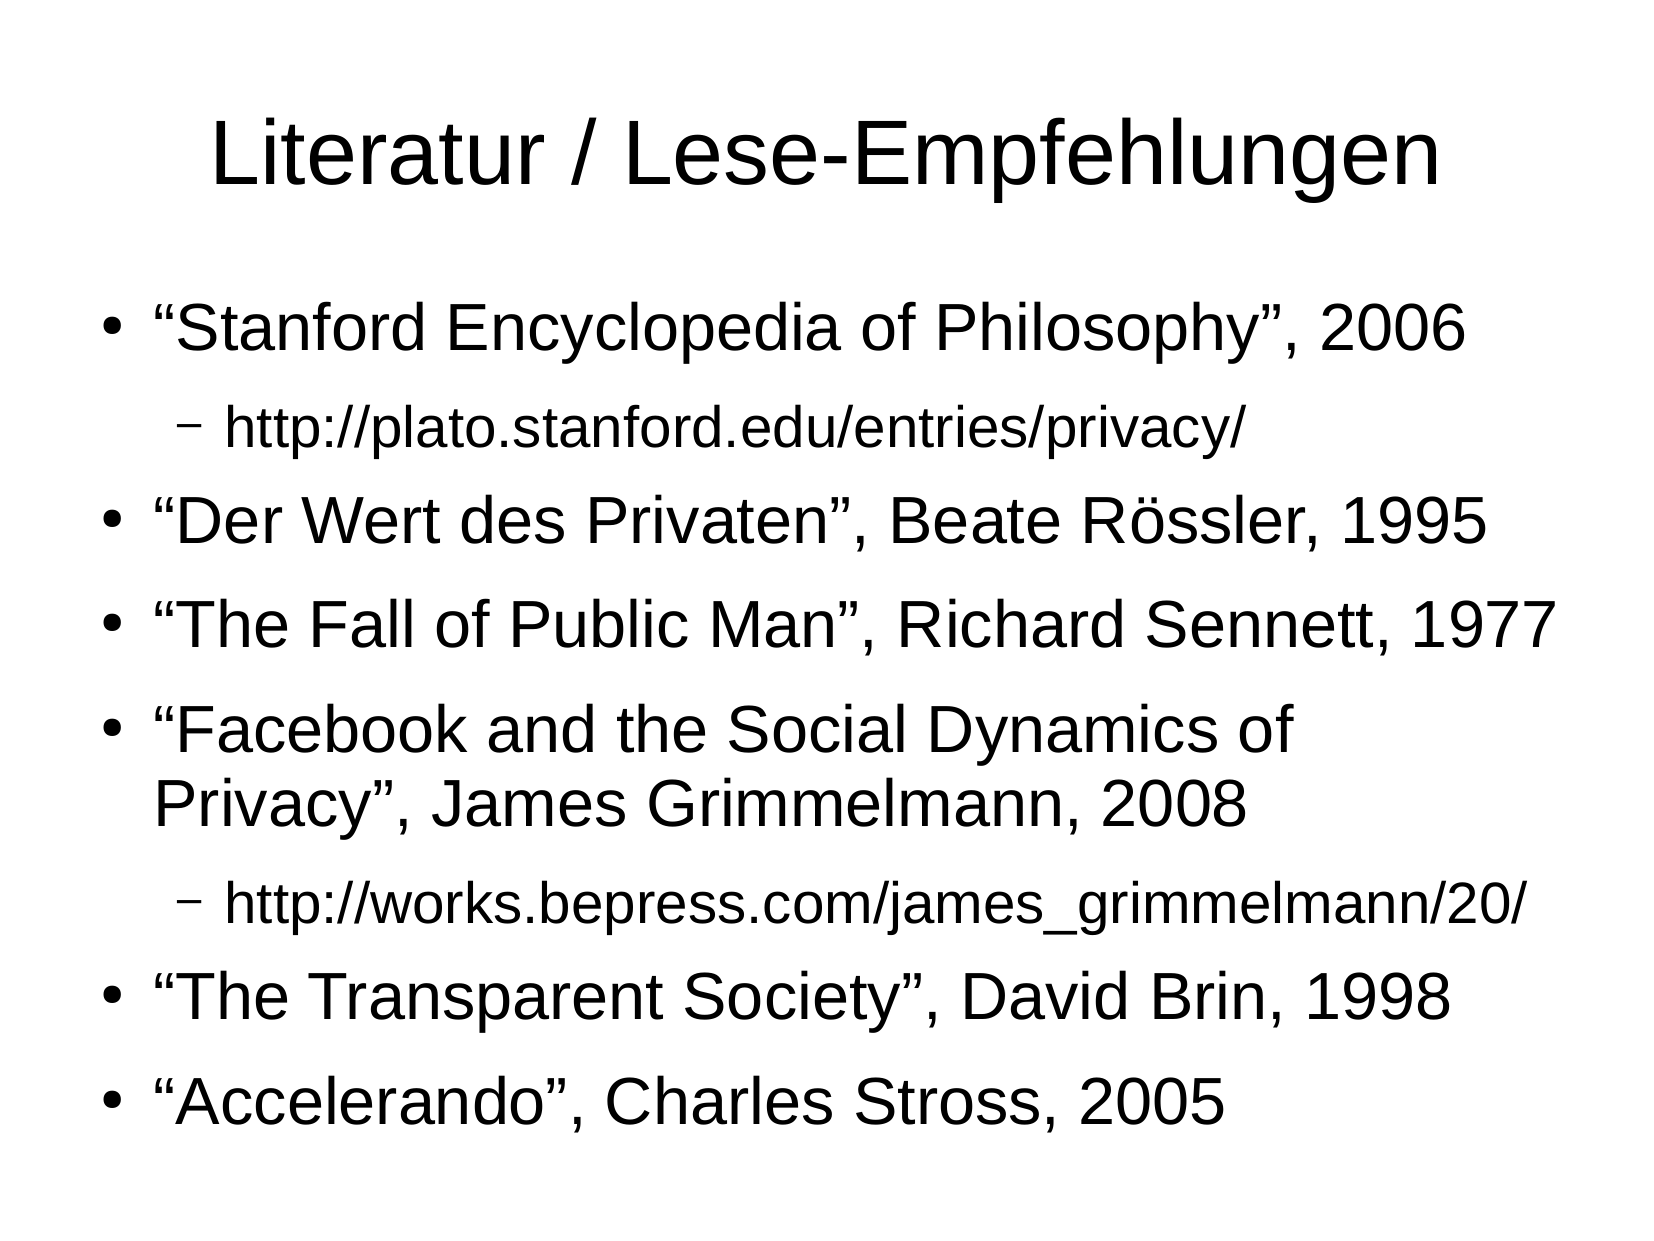

# Literatur / Lese-Empfehlungen
“Stanford Encyclopedia of Philosophy”, 2006
http://plato.stanford.edu/entries/privacy/
“Der Wert des Privaten”, Beate Rössler, 1995
“The Fall of Public Man”, Richard Sennett, 1977
“Facebook and the Social Dynamics of Privacy”, James Grimmelmann, 2008
http://works.bepress.com/james_grimmelmann/20/
“The Transparent Society”, David Brin, 1998
“Accelerando”, Charles Stross, 2005